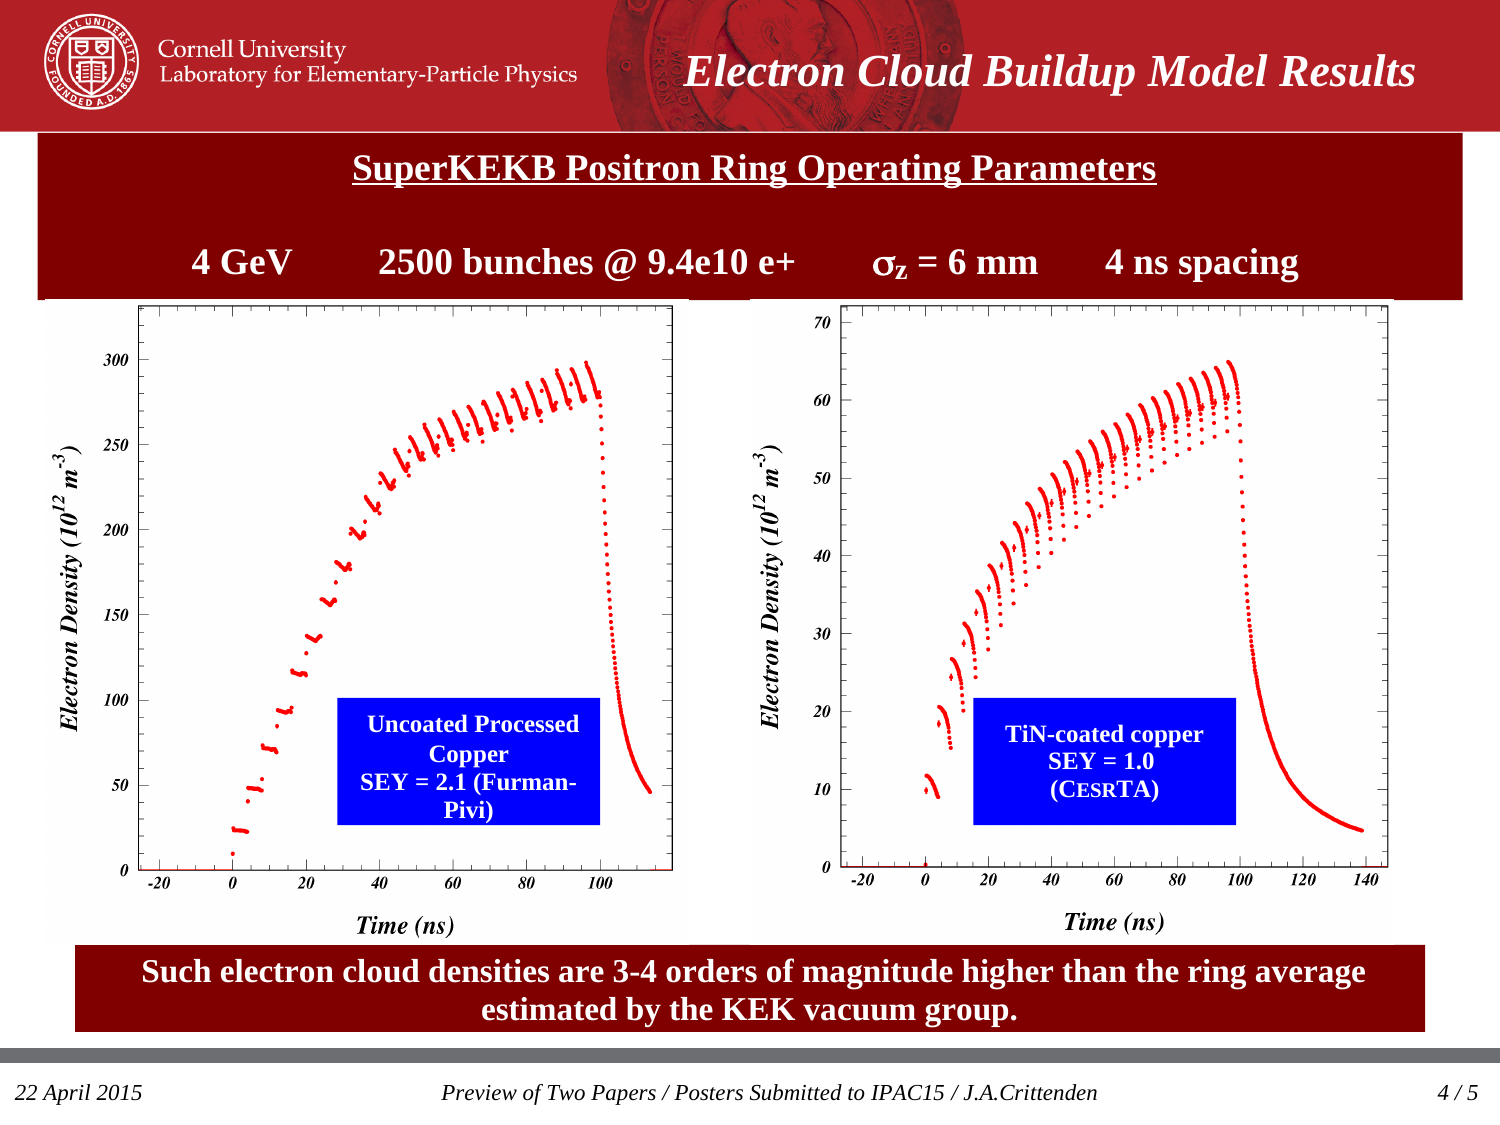

# Electron Cloud Buildup Model Results
 SuperKEKB Positron Ring Operating Parameters
4 GeV 2500 bunches @ 9.4e10 e+ sz = 6 mm 4 ns spacing
 Uncoated Processed Copper
SEY = 2.1 (Furman-Pivi)
TiN-coated copper
SEY = 1.0
(CESRTA)
 Such electron cloud densities are 3-4 orders of magnitude higher than the ring average estimated by the KEK vacuum group.